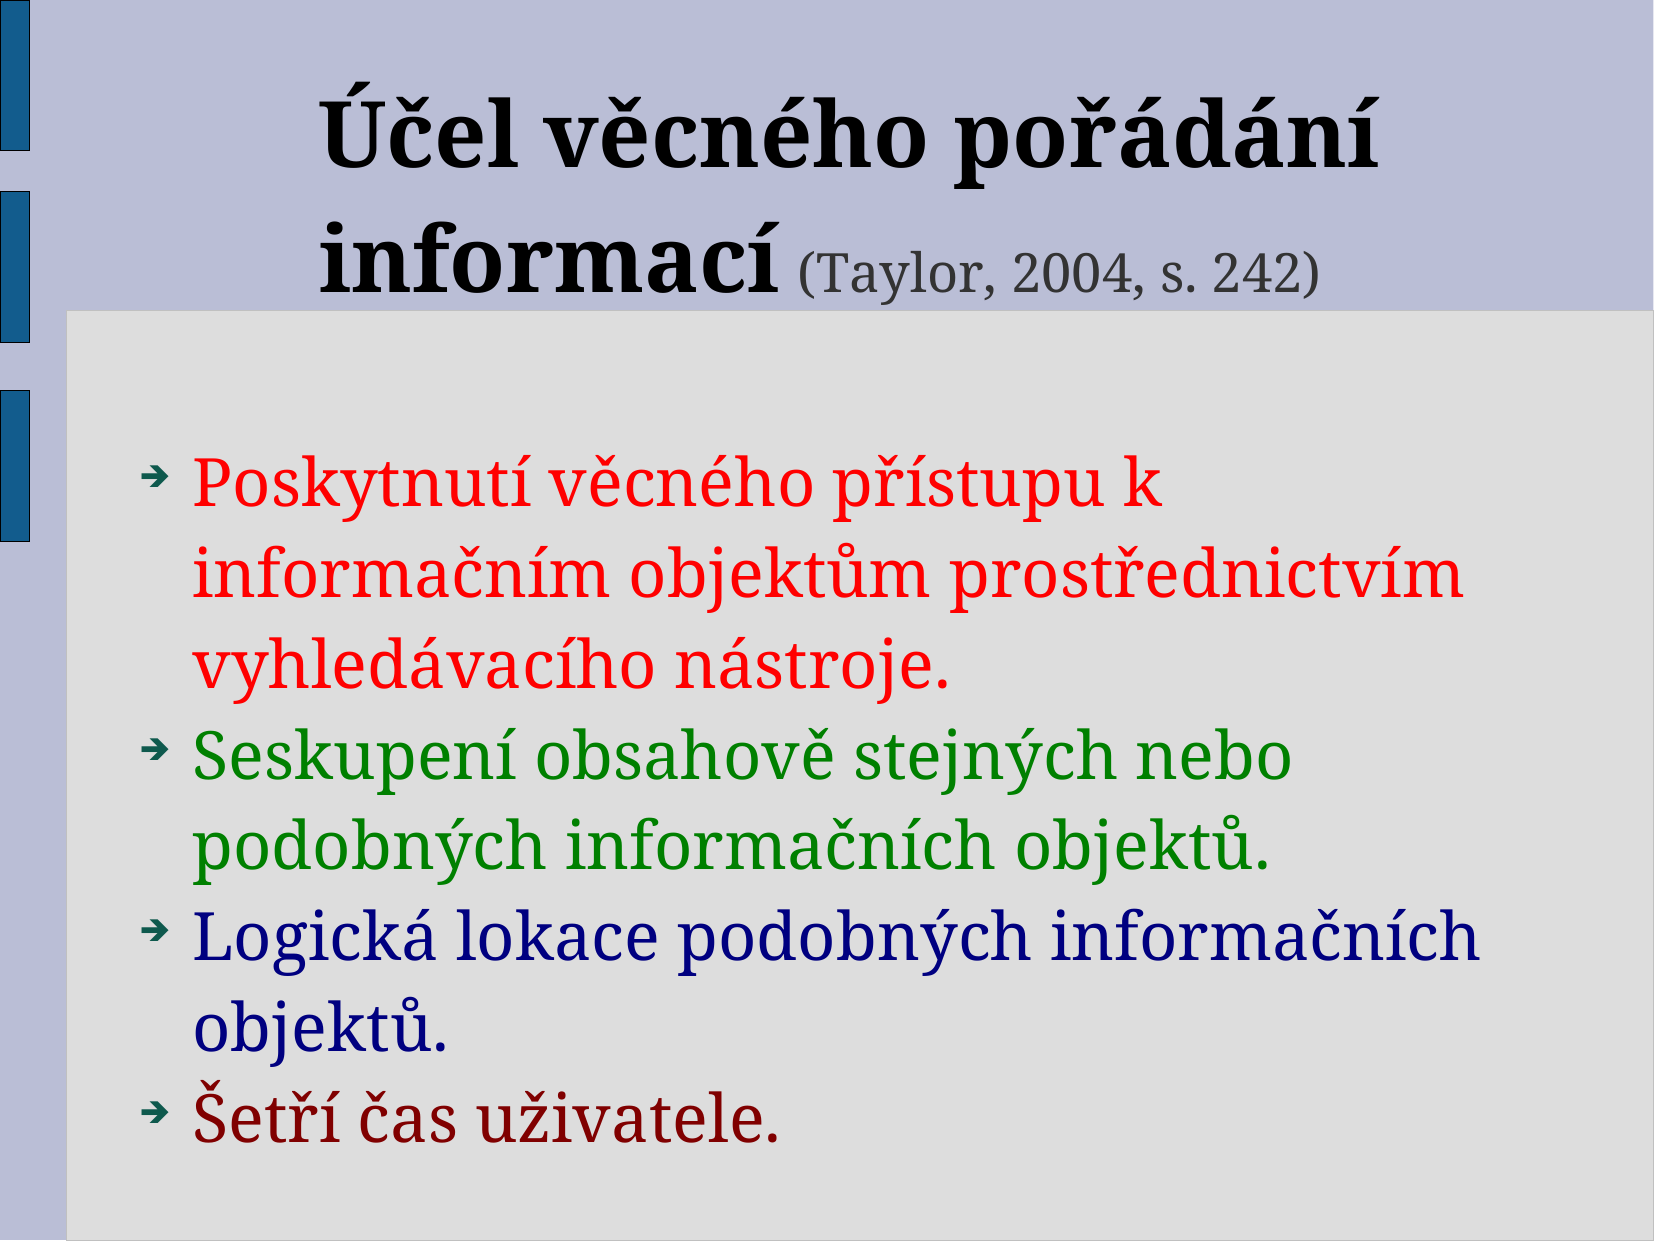

# Účel věcného pořádání informací (Taylor, 2004, s. 242)
Poskytnutí věcného přístupu k informačním objektům prostřednictvím vyhledávacího nástroje.
Seskupení obsahově stejných nebo podobných informačních objektů.
Logická lokace podobných informačních objektů.
Šetří čas uživatele.